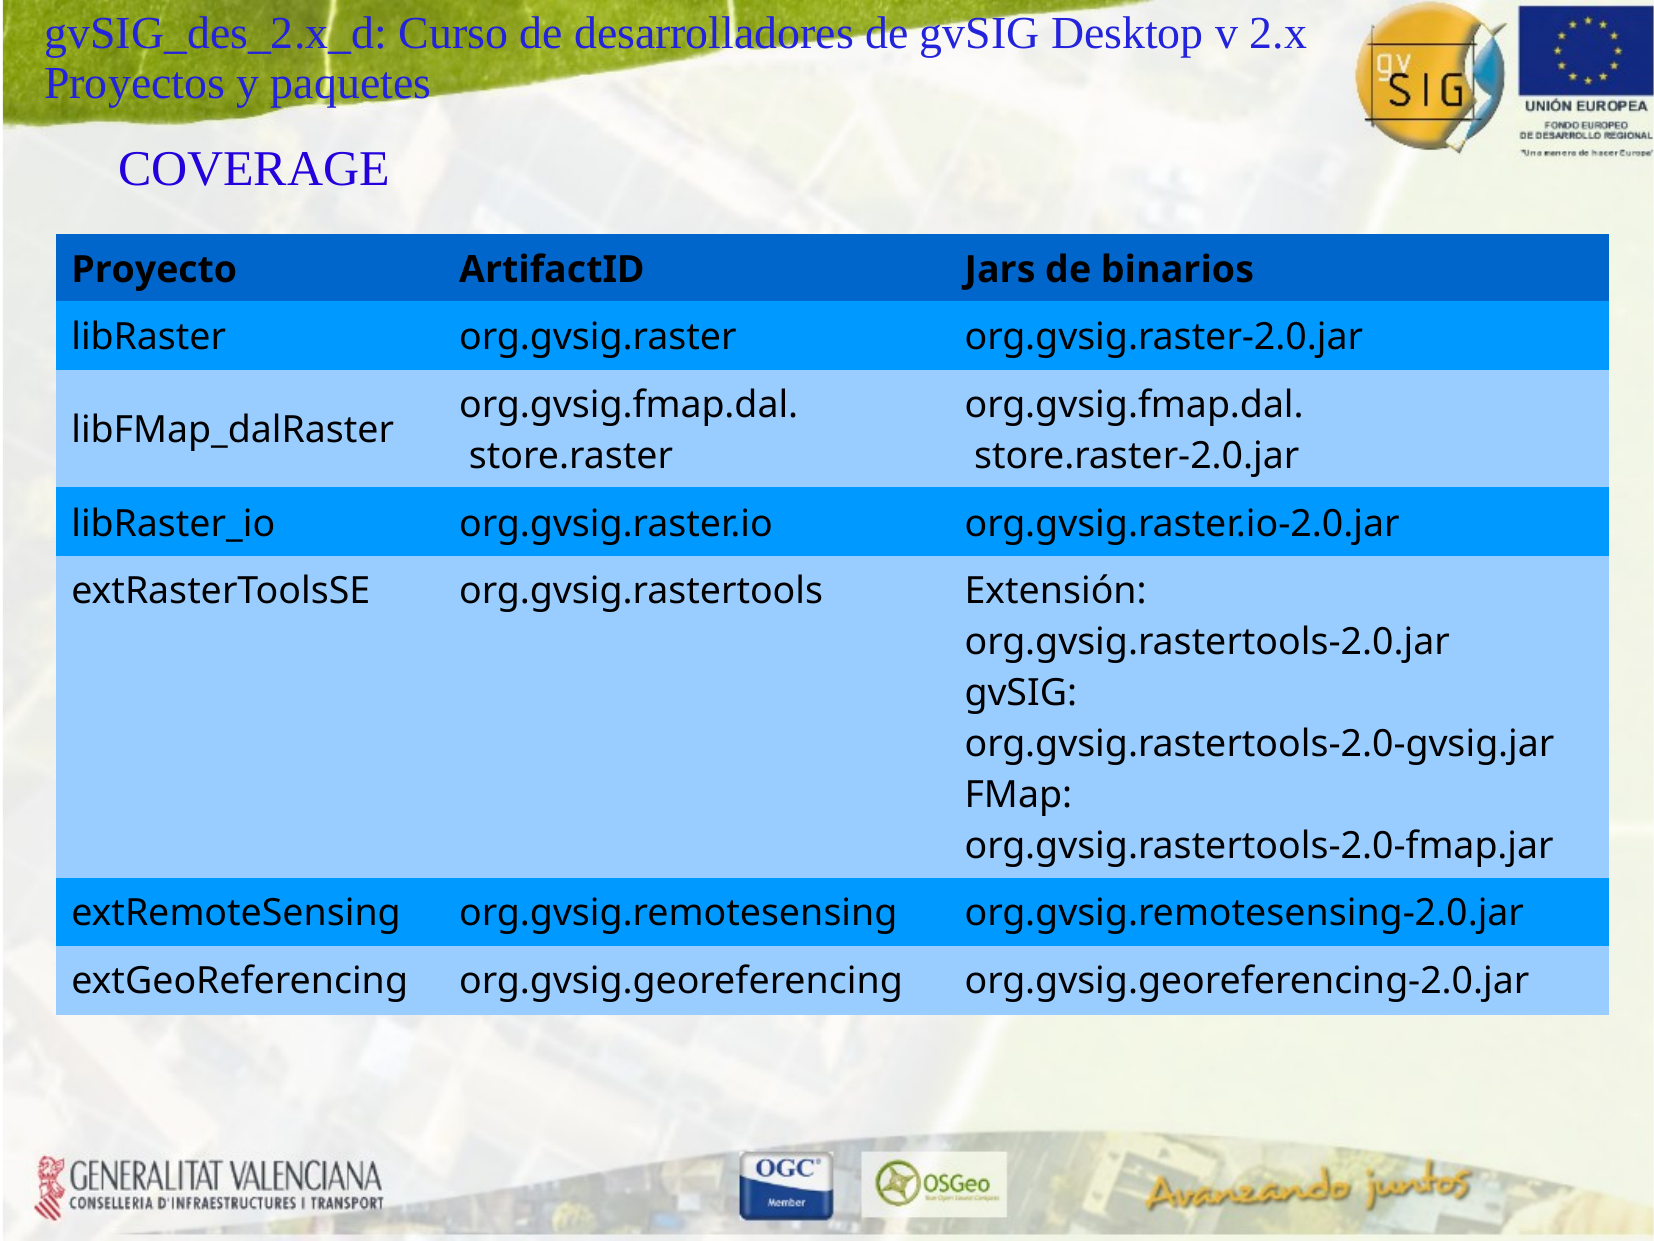

# COVERAGE
| Proyecto | ArtifactID | Jars de binarios |
| --- | --- | --- |
| libRaster | org.gvsig.raster | org.gvsig.raster-2.0.jar |
| libFMap\_dalRaster | org.gvsig.fmap.dal. store.raster | org.gvsig.fmap.dal. store.raster-2.0.jar |
| libRaster\_io | org.gvsig.raster.io | org.gvsig.raster.io-2.0.jar |
| extRasterToolsSE | org.gvsig.rastertools | Extensión: org.gvsig.rastertools-2.0.jar gvSIG: org.gvsig.rastertools-2.0-gvsig.jar FMap: org.gvsig.rastertools-2.0-fmap.jar |
| extRemoteSensing | org.gvsig.remotesensing | org.gvsig.remotesensing-2.0.jar |
| extGeoReferencing | org.gvsig.georeferencing | org.gvsig.georeferencing-2.0.jar |